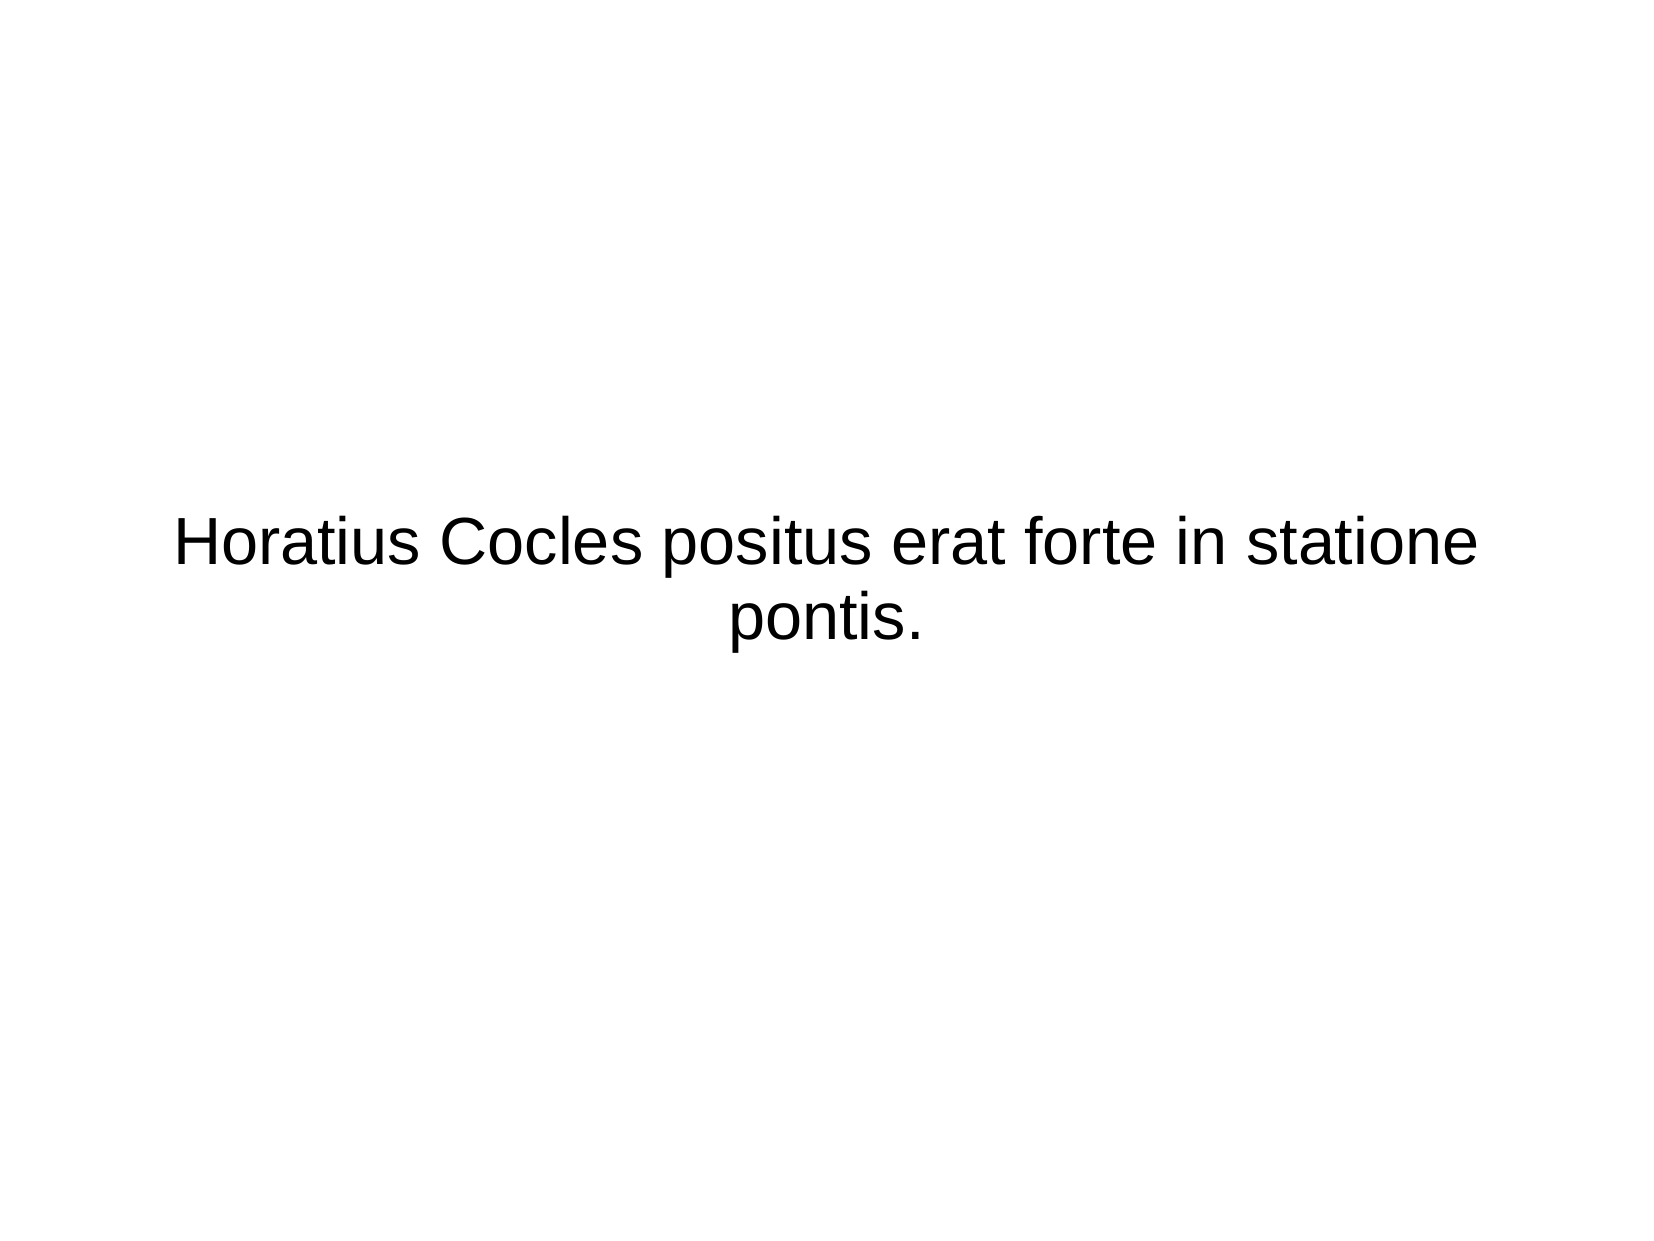

# Horatius Cocles positus erat forte in statione pontis.